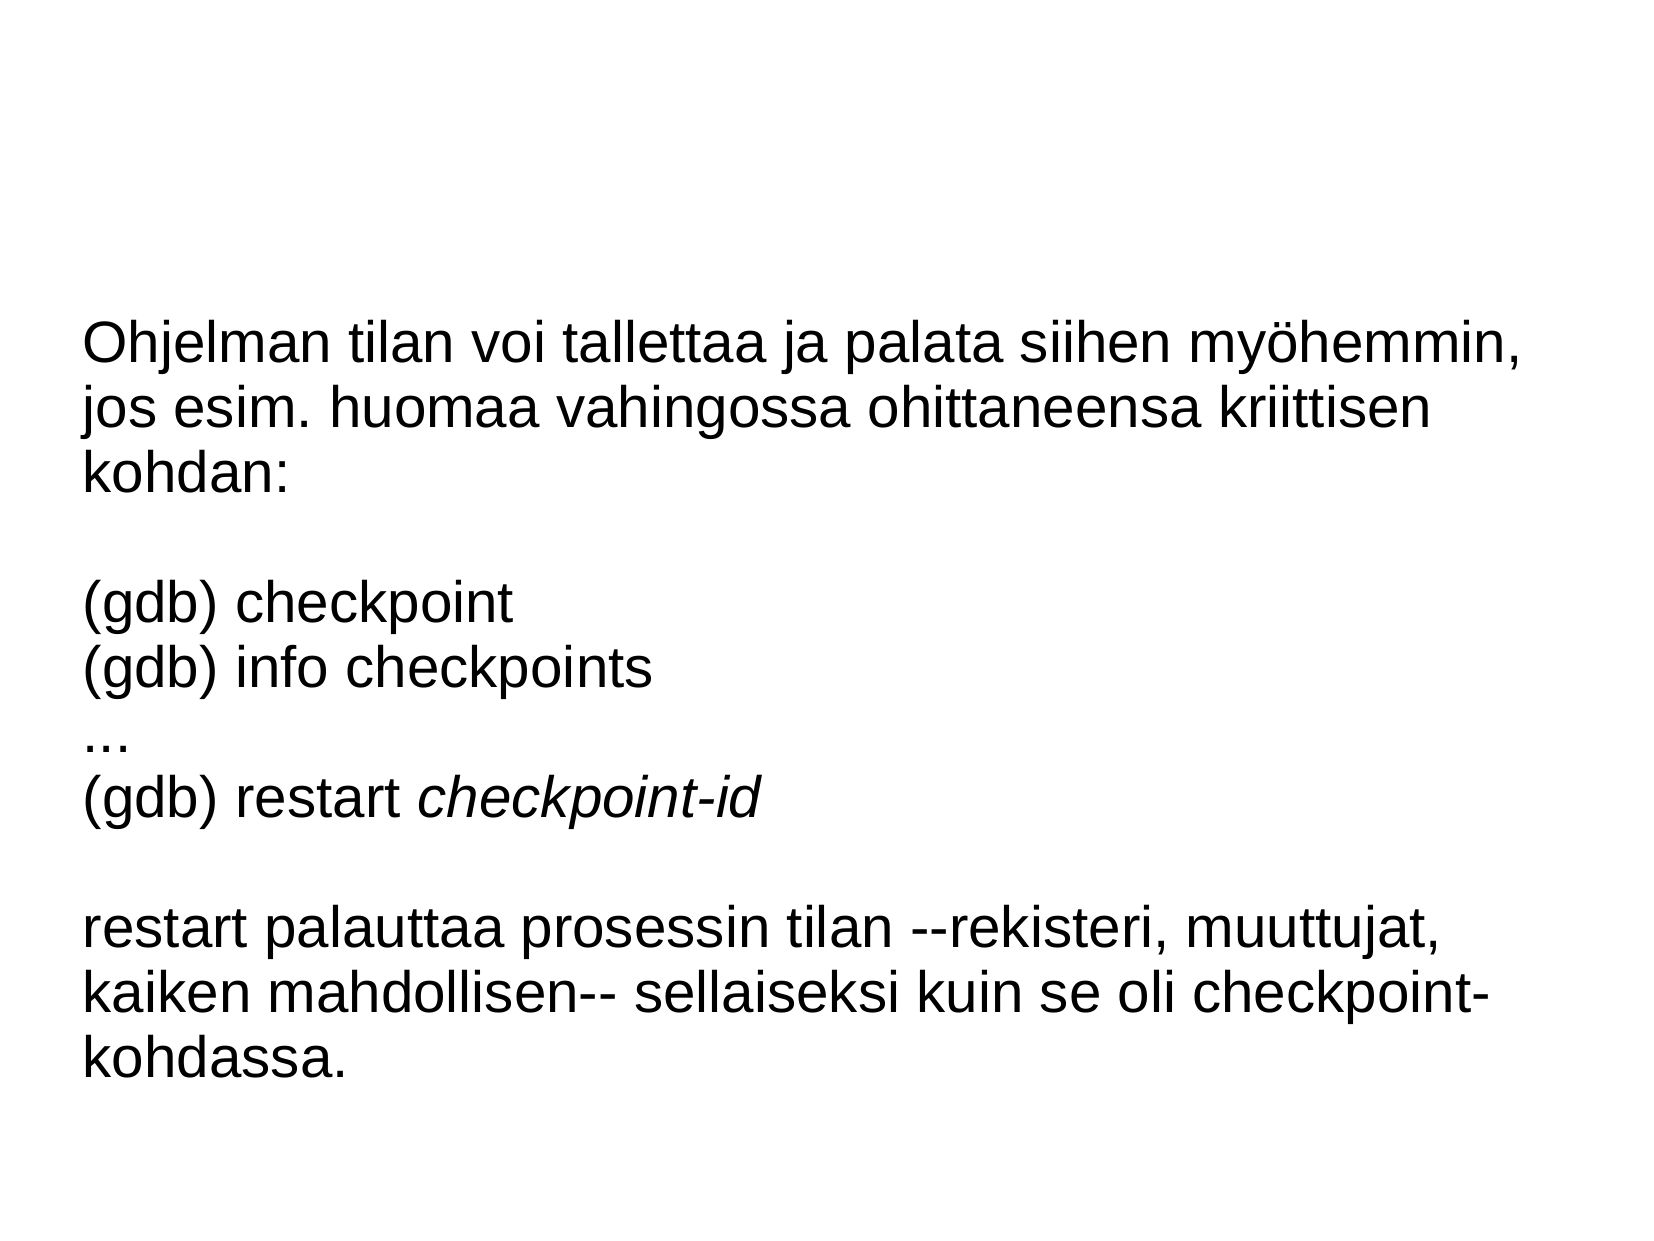

Ohjelman tilan voi tallettaa ja palata siihen myöhemmin, jos esim. huomaa vahingossa ohittaneensa kriittisen kohdan:
(gdb) checkpoint
(gdb) info checkpoints
...
(gdb) restart checkpoint-id
restart palauttaa prosessin tilan --rekisteri, muuttujat, kaiken mahdollisen-- sellaiseksi kuin se oli checkpoint-kohdassa.